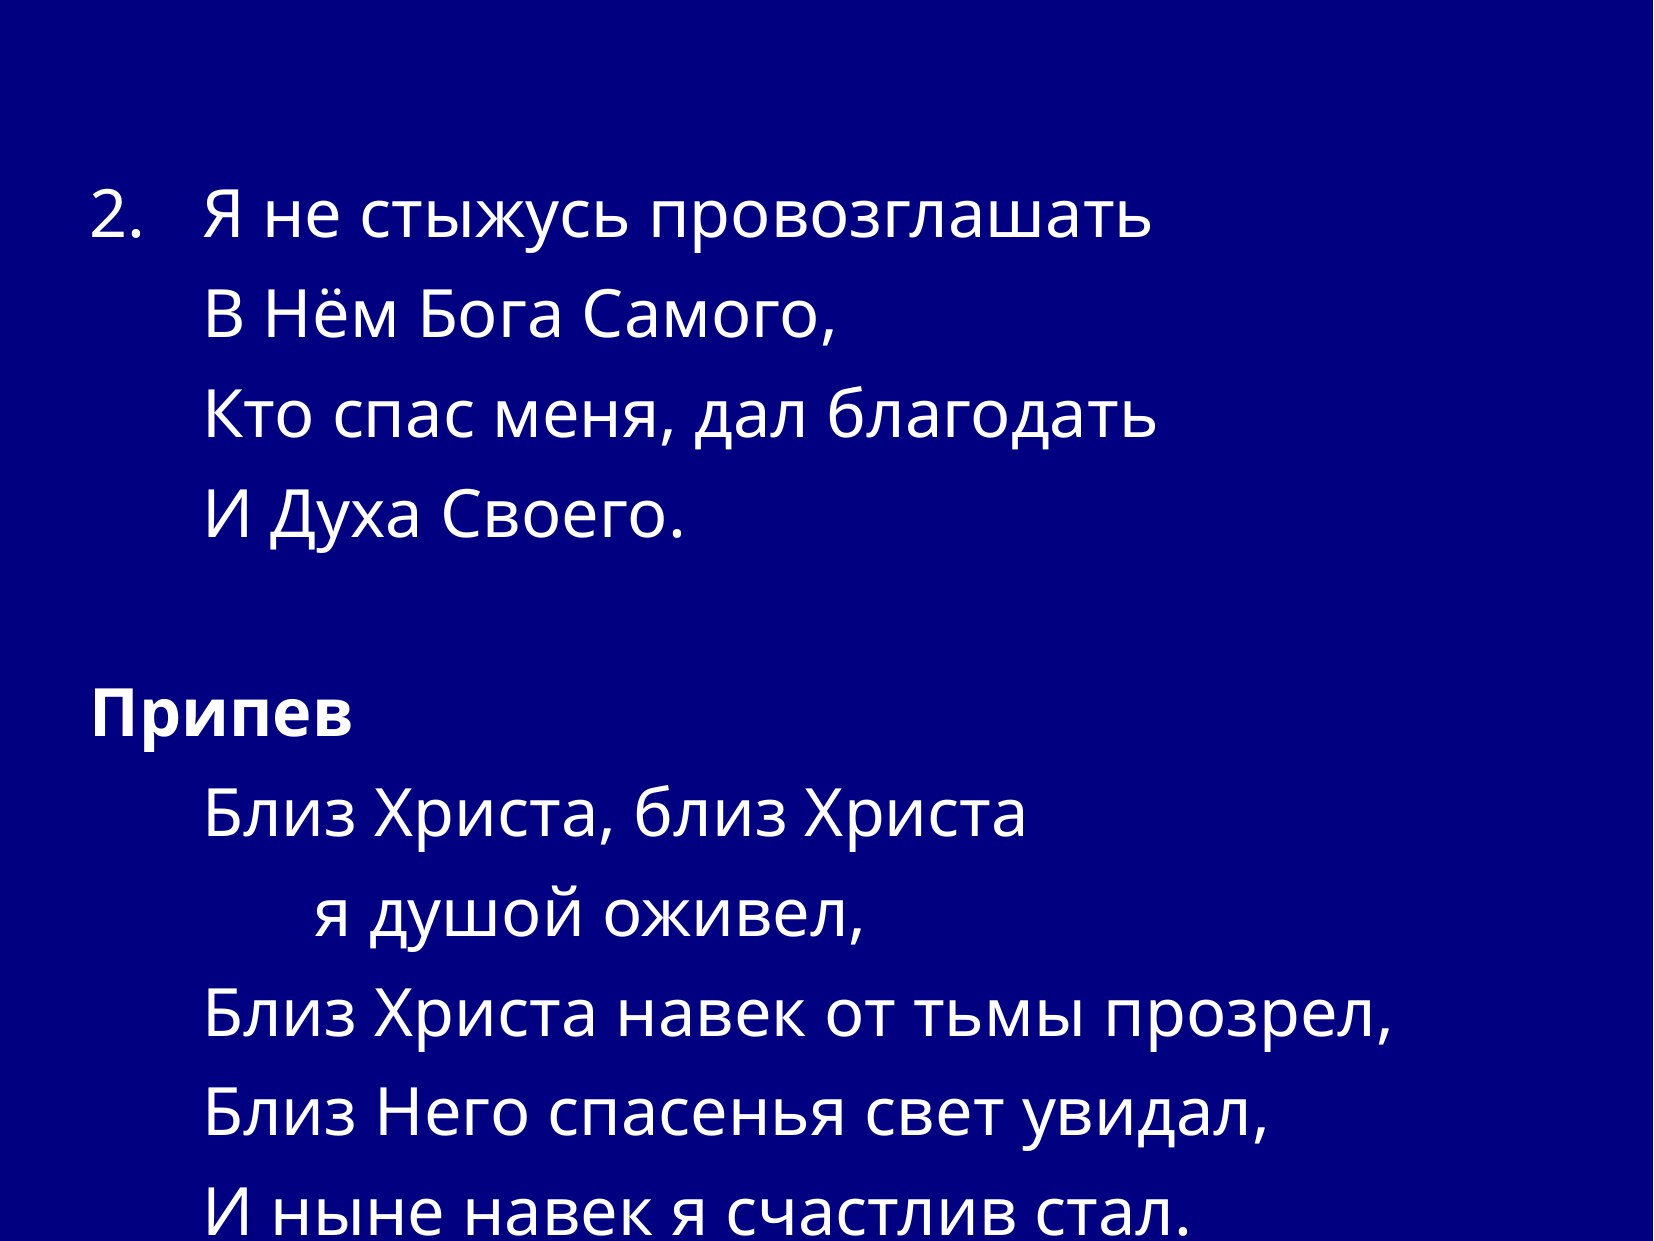

2.	Я не стыжусь провозглашать
	В Нём Бога Самого,
	Кто спас меня, дал благодать
	И Духа Своего.
Припев
	Близ Христа, близ Христа
		я душой оживел,
	Близ Христа навек от тьмы прозрел,
	Близ Него спасенья свет увидал,
	И ныне навек я счастлив стал.